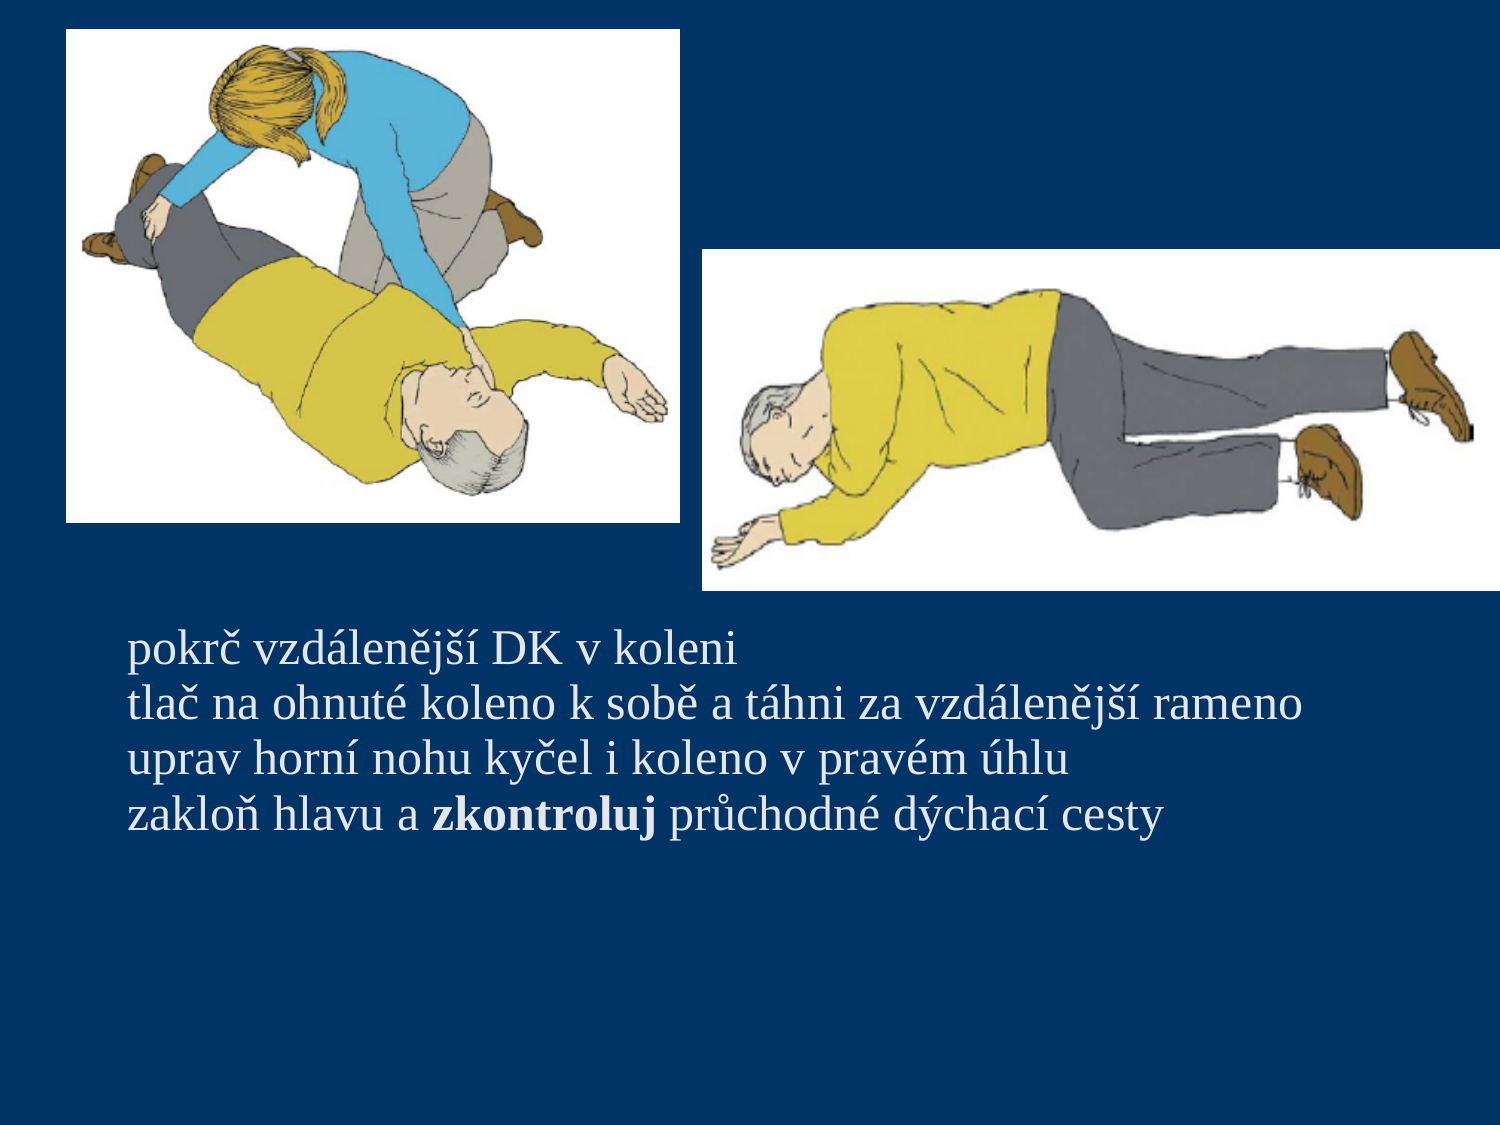

#
pokrč vzdálenější DK v koleni
tlač na ohnuté koleno k sobě a táhni za vzdálenější rameno
uprav horní nohu kyčel i koleno v pravém úhlu
zakloň hlavu a zkontroluj průchodné dýchací cesty